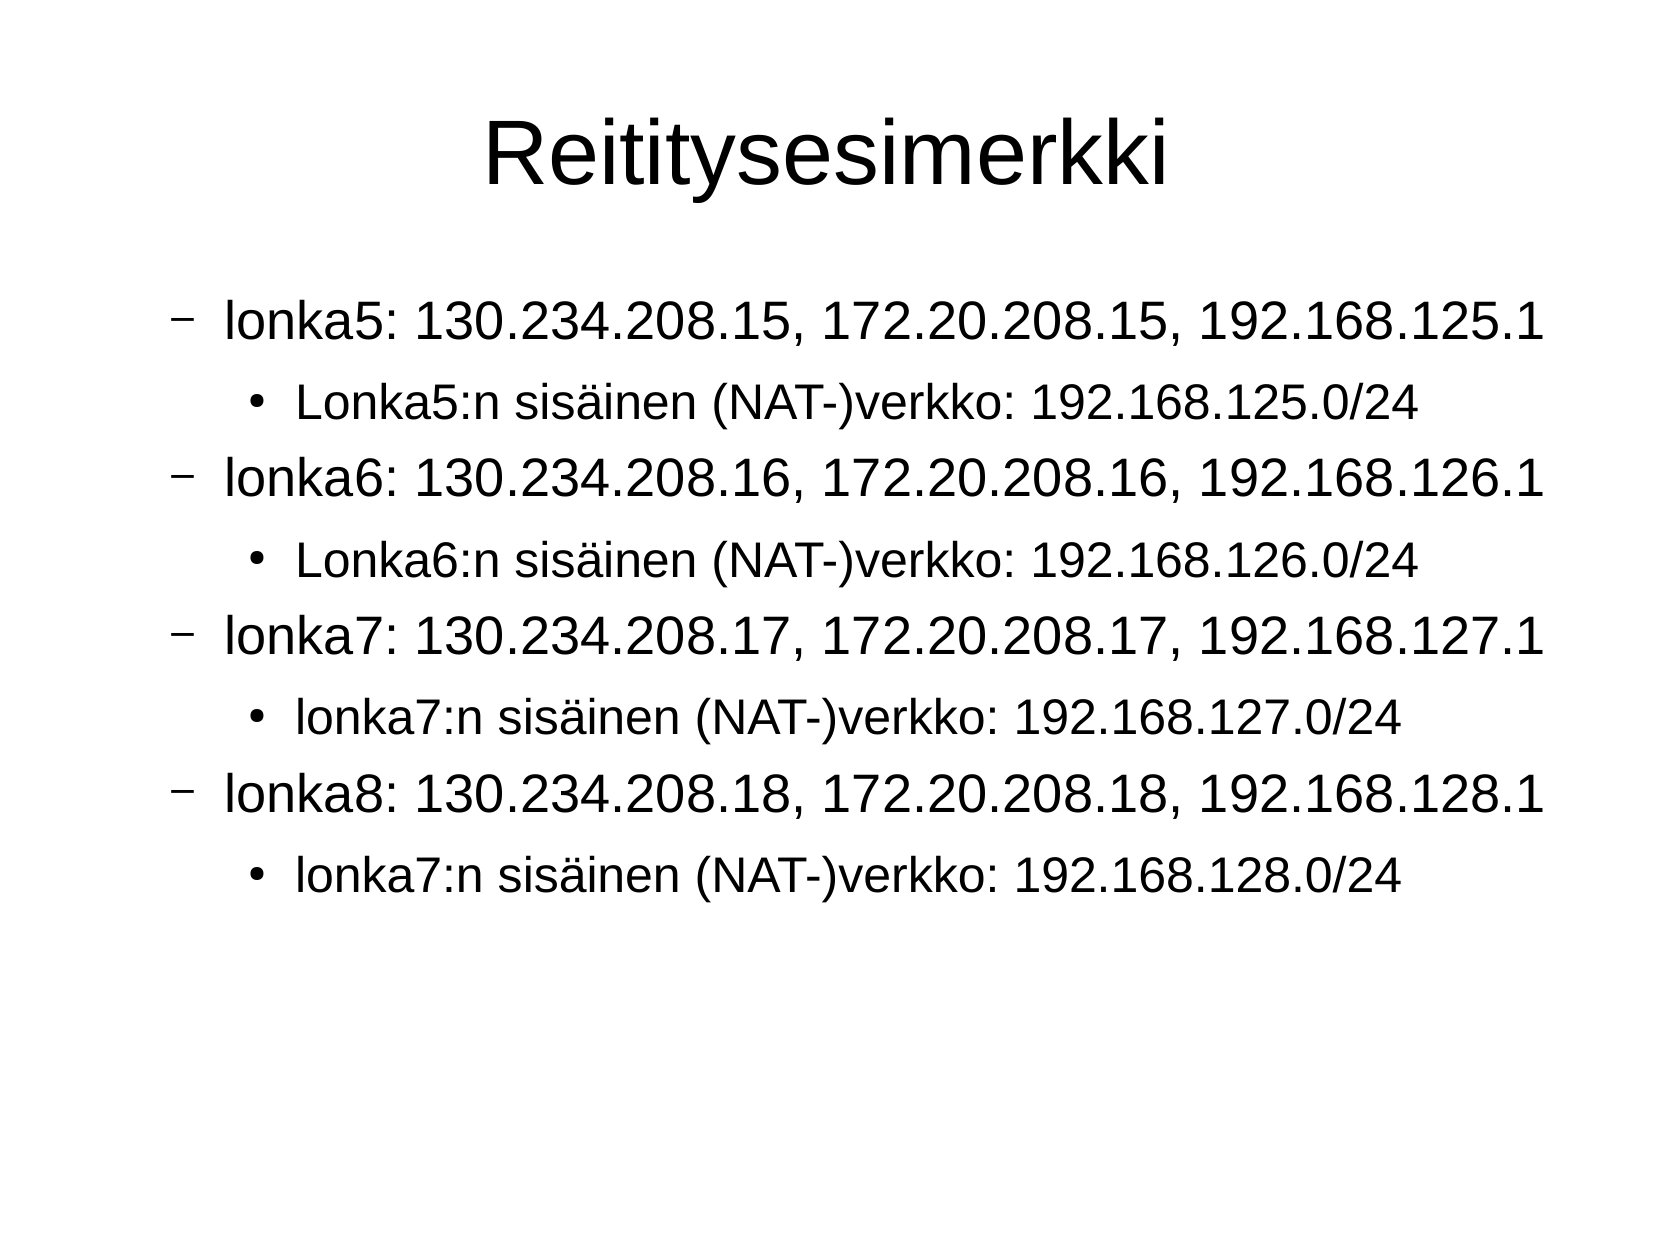

# Reititysesimerkki
lonka5: 130.234.208.15, 172.20.208.15, 192.168.125.1
Lonka5:n sisäinen (NAT-)verkko: 192.168.125.0/24
lonka6: 130.234.208.16, 172.20.208.16, 192.168.126.1
Lonka6:n sisäinen (NAT-)verkko: 192.168.126.0/24
lonka7: 130.234.208.17, 172.20.208.17, 192.168.127.1
lonka7:n sisäinen (NAT-)verkko: 192.168.127.0/24
lonka8: 130.234.208.18, 172.20.208.18, 192.168.128.1
lonka7:n sisäinen (NAT-)verkko: 192.168.128.0/24